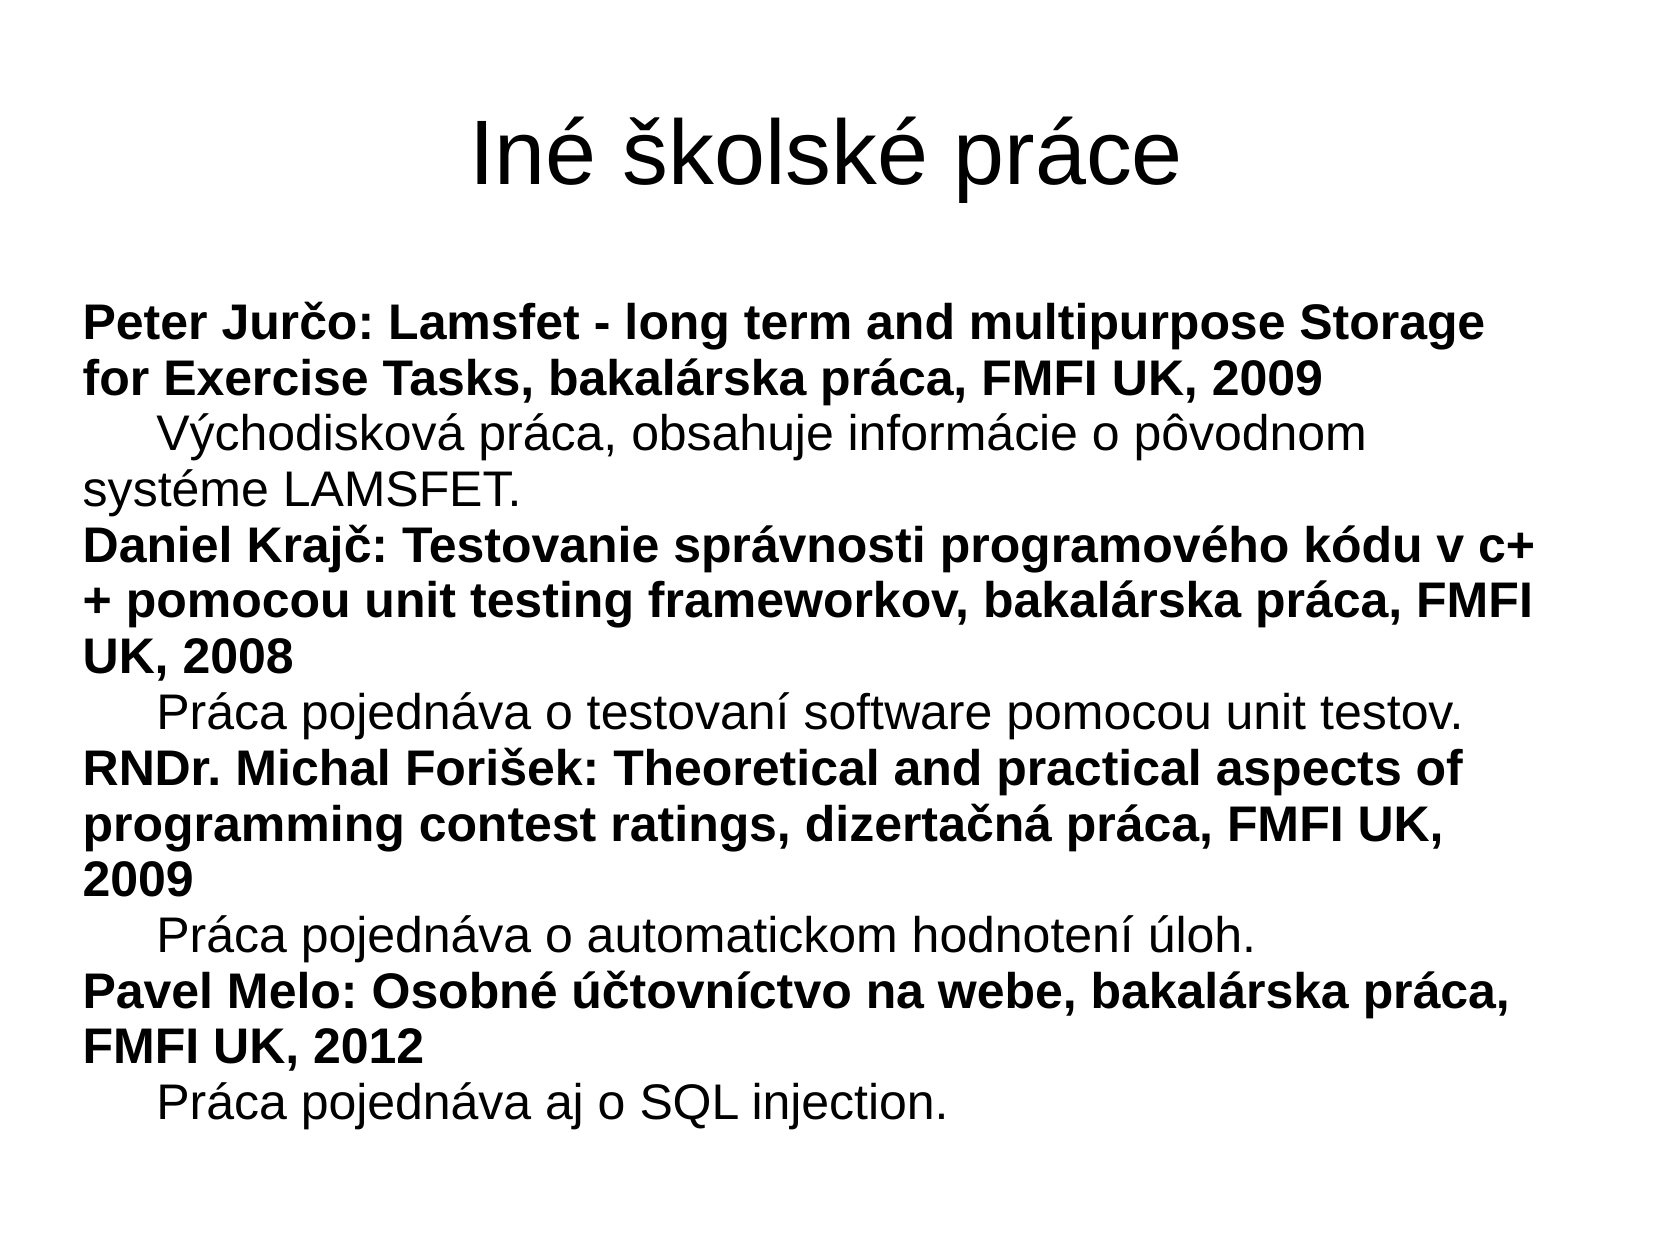

# Iné školské práce
Peter Jurčo: Lamsfet - long term and multipurpose Storage for Exercise Tasks, bakalárska práca, FMFI UK, 2009
	Východisková práca, obsahuje informácie o pôvodnom systéme LAMSFET.
Daniel Krajč: Testovanie správnosti programového kódu v c++ pomocou unit testing frameworkov, bakalárska práca, FMFI UK, 2008
	Práca pojednáva o testovaní software pomocou unit testov.
RNDr. Michal Forišek: Theoretical and practical aspects of programming contest ratings, dizertačná práca, FMFI UK, 2009
	Práca pojednáva o automatickom hodnotení úloh.
Pavel Melo: Osobné účtovníctvo na webe, bakalárska práca, FMFI UK, 2012
	Práca pojednáva aj o SQL injection.